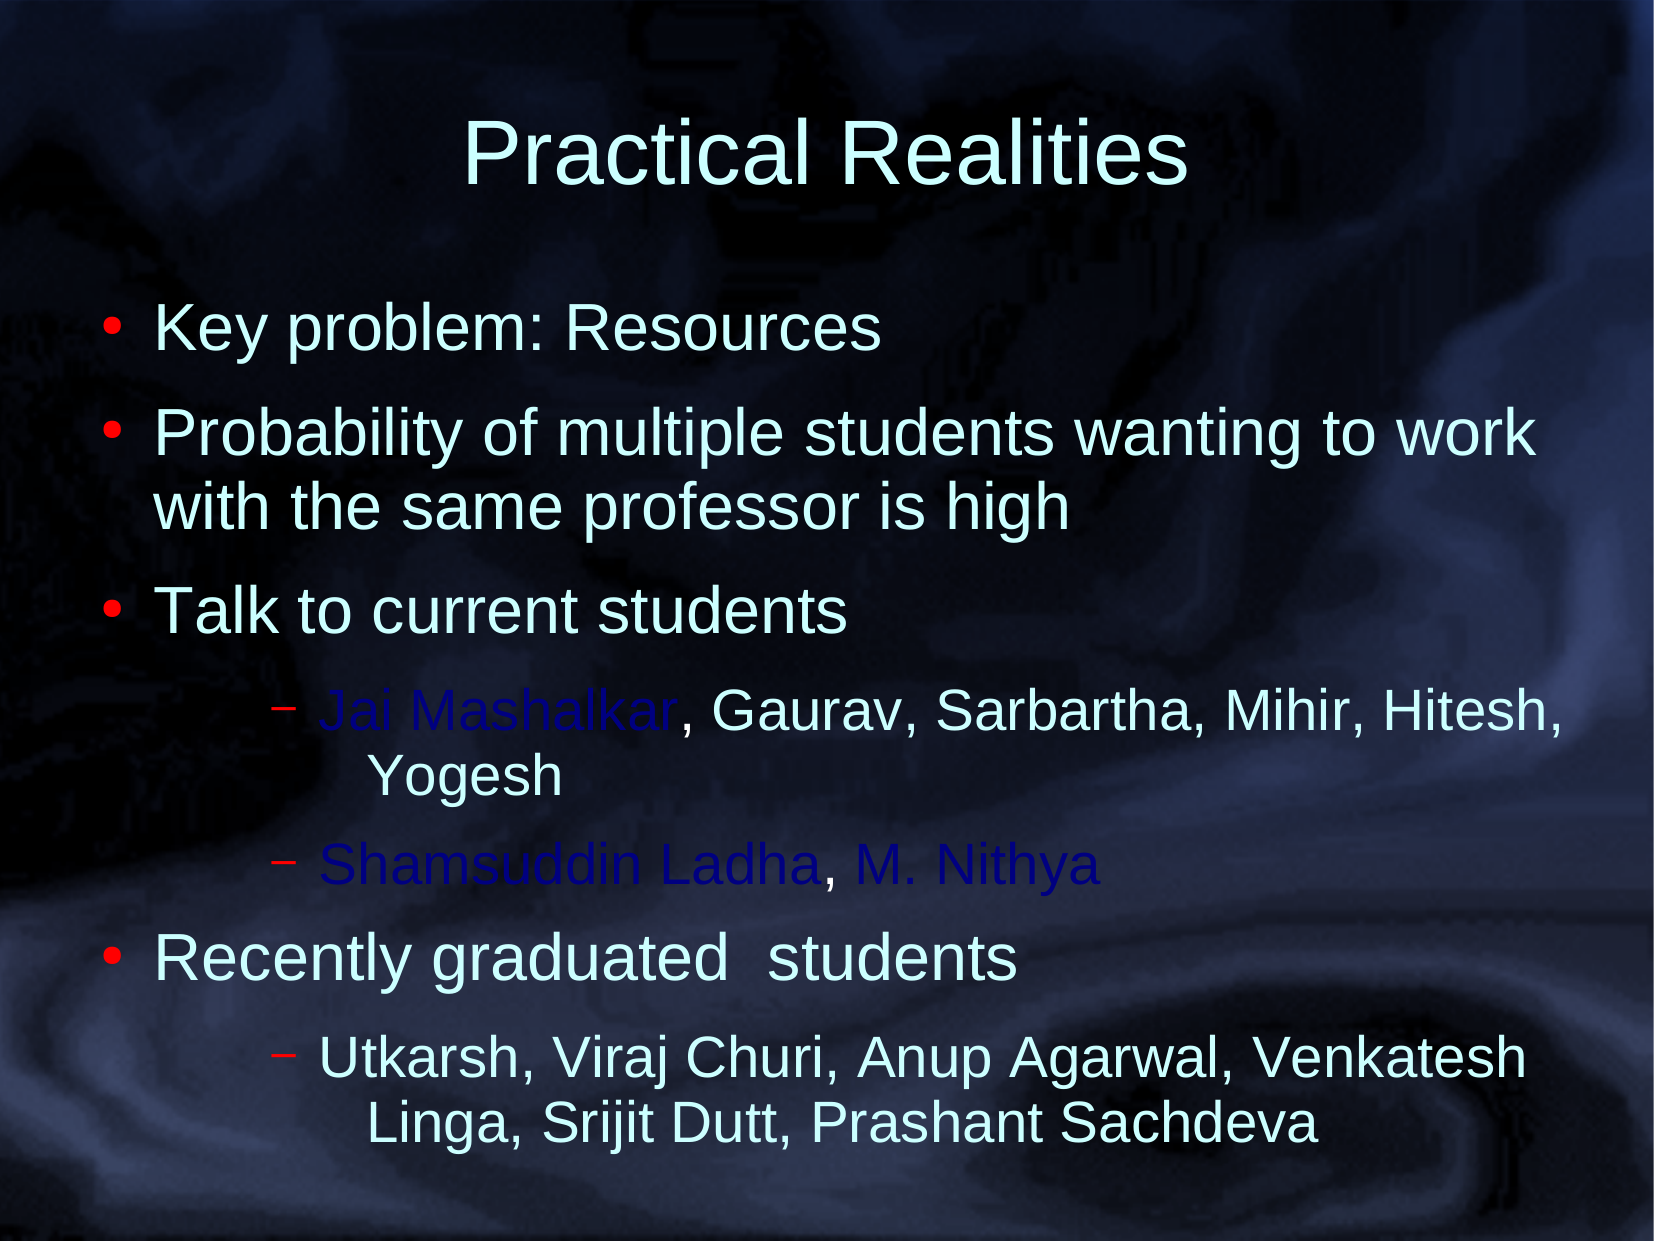

# Practical Realities
Key problem: Resources
Probability of multiple students wanting to work with the same professor is high
Talk to current students
Jai Mashalkar, Gaurav, Sarbartha, Mihir, Hitesh, Yogesh
Shamsuddin Ladha, M. Nithya
Recently graduated students
Utkarsh, Viraj Churi, Anup Agarwal, Venkatesh Linga, Srijit Dutt, Prashant Sachdeva